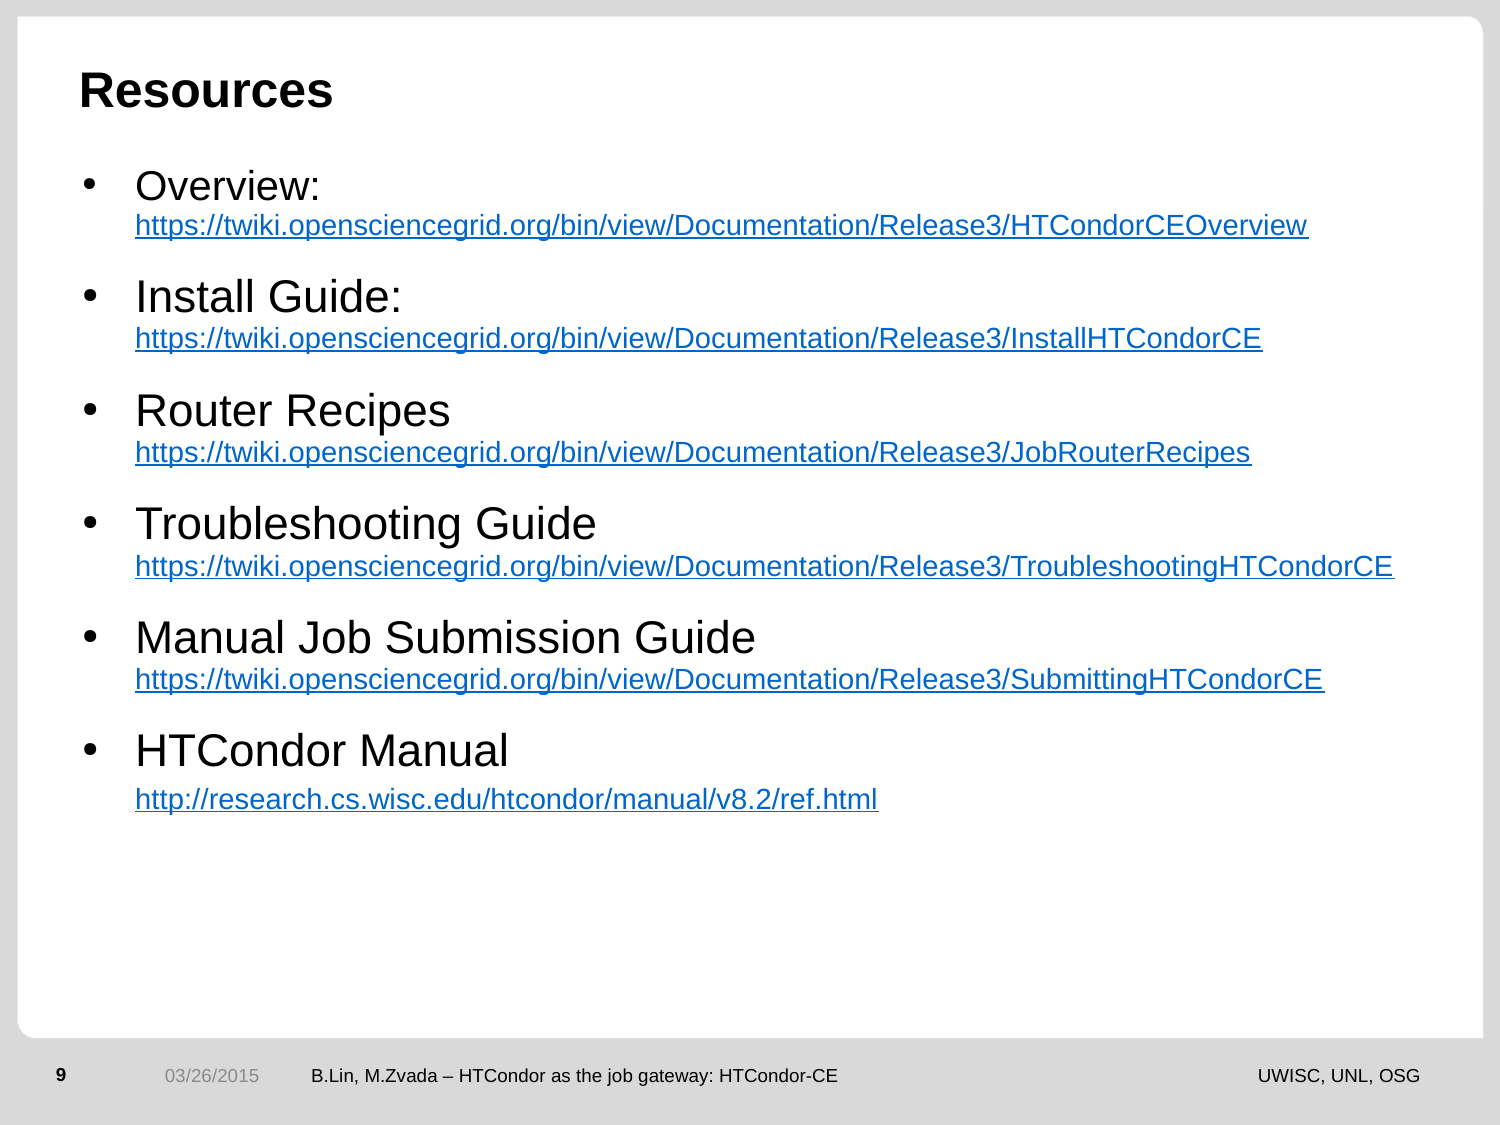

# Resources
Overview: https://twiki.opensciencegrid.org/bin/view/Documentation/Release3/HTCondorCEOverview
Install Guide:
https://twiki.opensciencegrid.org/bin/view/Documentation/Release3/InstallHTCondorCE
Router Recipeshttps://twiki.opensciencegrid.org/bin/view/Documentation/Release3/JobRouterRecipes
Troubleshooting Guide
https://twiki.opensciencegrid.org/bin/view/Documentation/Release3/TroubleshootingHTCondorCE
Manual Job Submission Guide
https://twiki.opensciencegrid.org/bin/view/Documentation/Release3/SubmittingHTCondorCE
HTCondor Manual
http://research.cs.wisc.edu/htcondor/manual/v8.2/ref.html